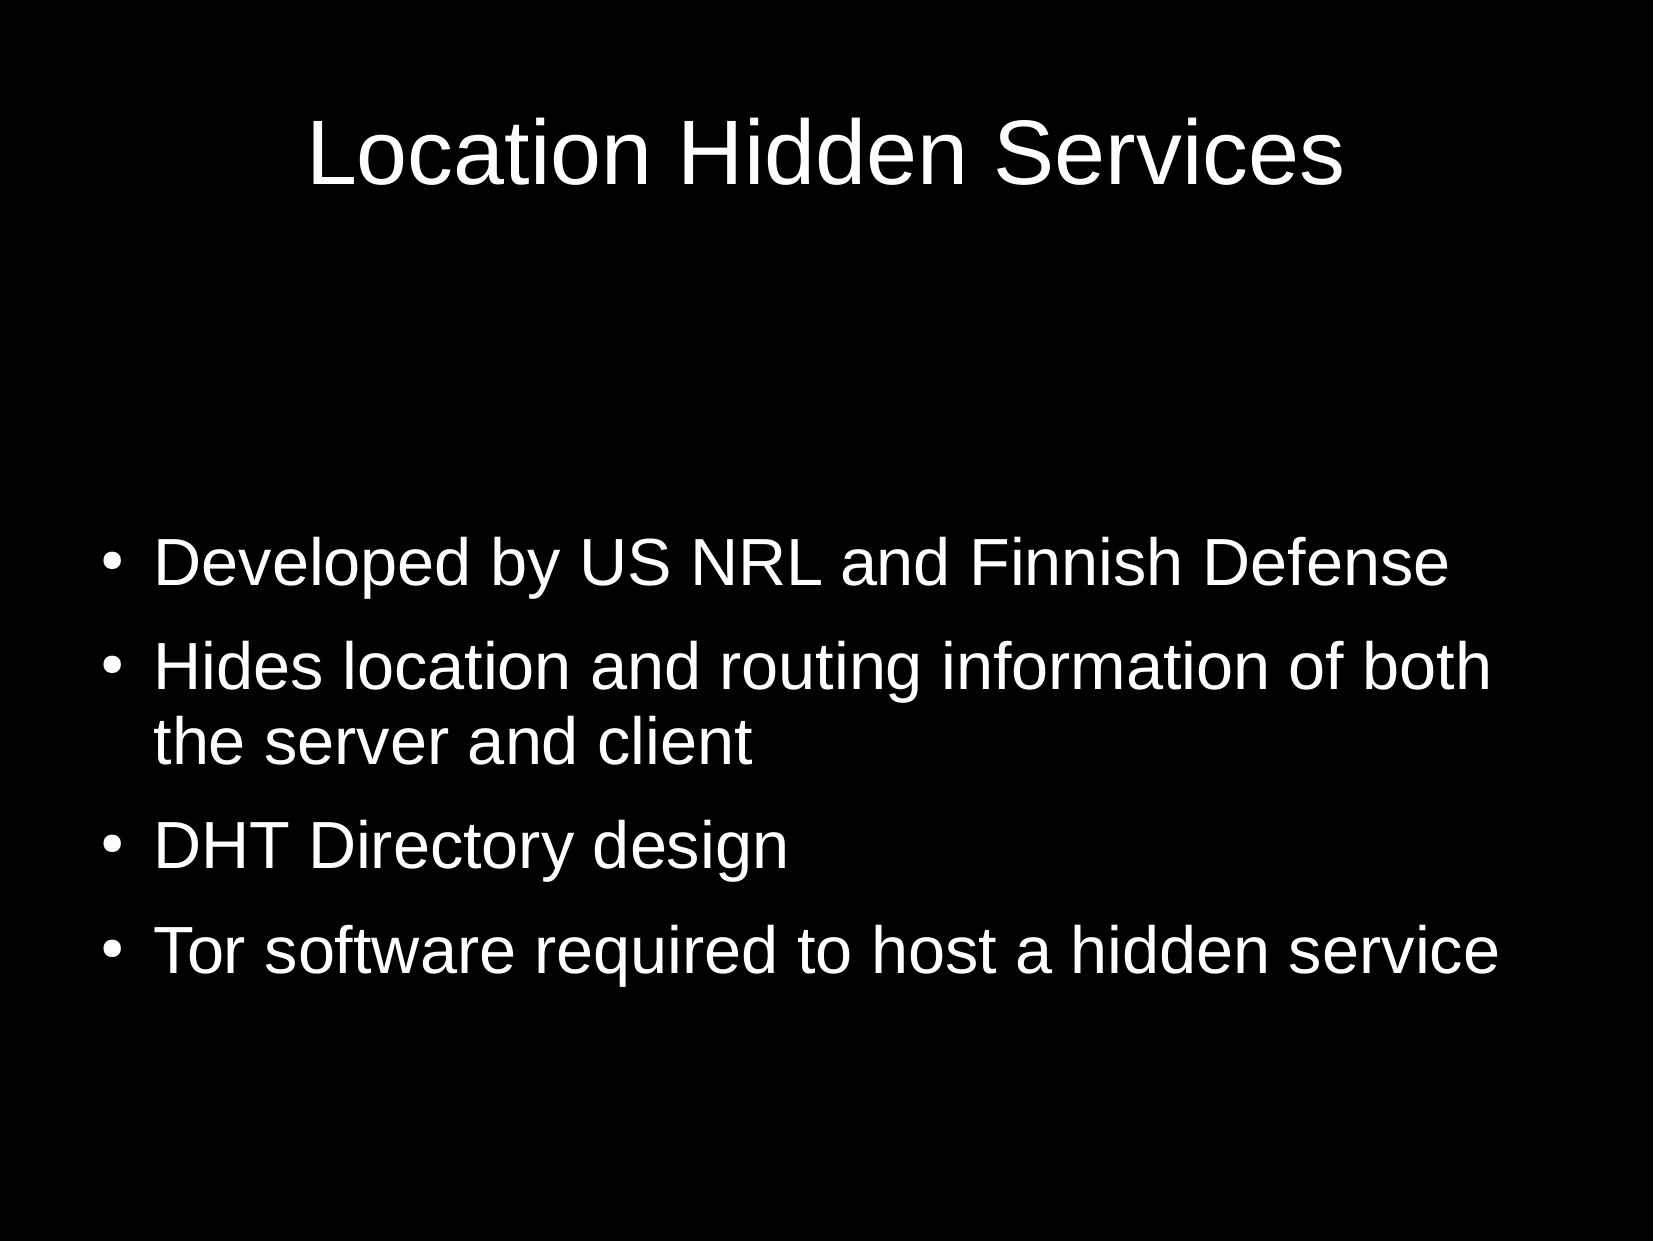

# Location Hidden Services
Developed by US NRL and Finnish Defense
Hides location and routing information of both the server and client
DHT Directory design
Tor software required to host a hidden service